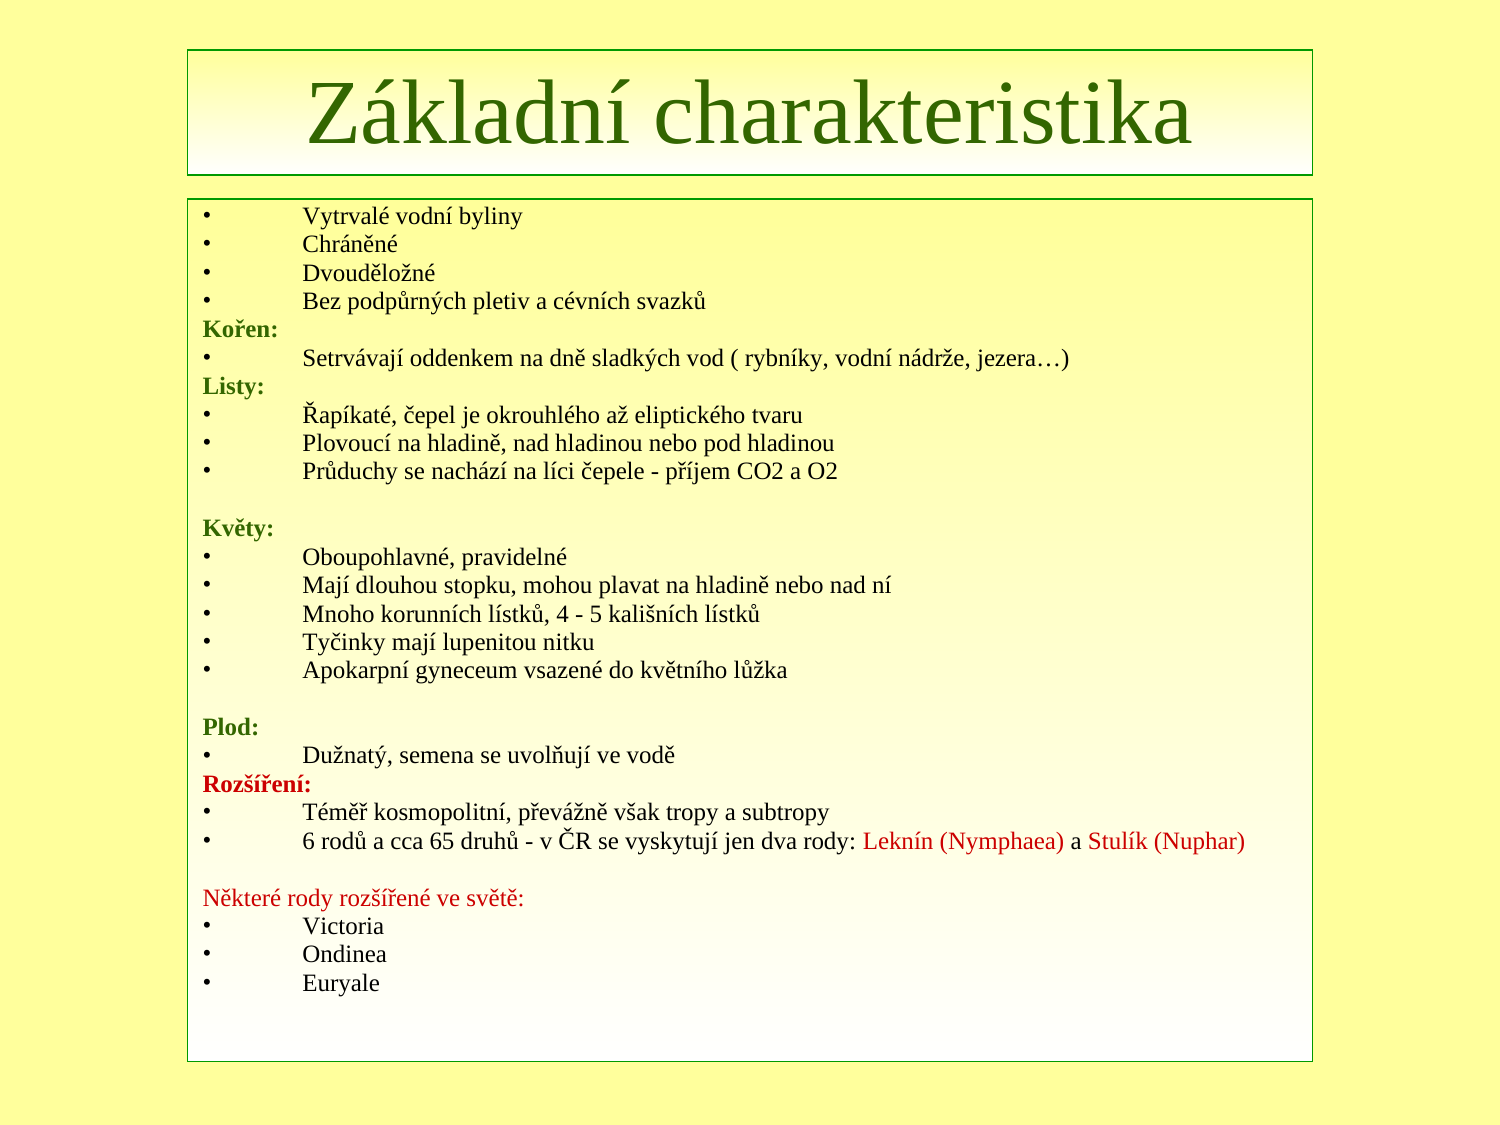

# Základní charakteristika
Vytrvalé vodní byliny
Chráněné
Dvouděložné
Bez podpůrných pletiv a cévních svazků
Kořen:
Setrvávají oddenkem na dně sladkých vod ( rybníky, vodní nádrže, jezera…)
Listy:
Řapíkaté, čepel je okrouhlého až eliptického tvaru
Plovoucí na hladině, nad hladinou nebo pod hladinou
Průduchy se nachází na líci čepele - příjem CO2 a O2
Květy:
Oboupohlavné, pravidelné
Mají dlouhou stopku, mohou plavat na hladině nebo nad ní
Mnoho korunních lístků, 4 - 5 kališních lístků
Tyčinky mají lupenitou nitku
Apokarpní gyneceum vsazené do květního lůžka
Plod:
Dužnatý, semena se uvolňují ve vodě
Rozšíření:
Téměř kosmopolitní, převážně však tropy a subtropy
6 rodů a cca 65 druhů - v ČR se vyskytují jen dva rody: Leknín (Nymphaea) a Stulík (Nuphar)
Některé rody rozšířené ve světě:
Victoria
Ondinea
Euryale